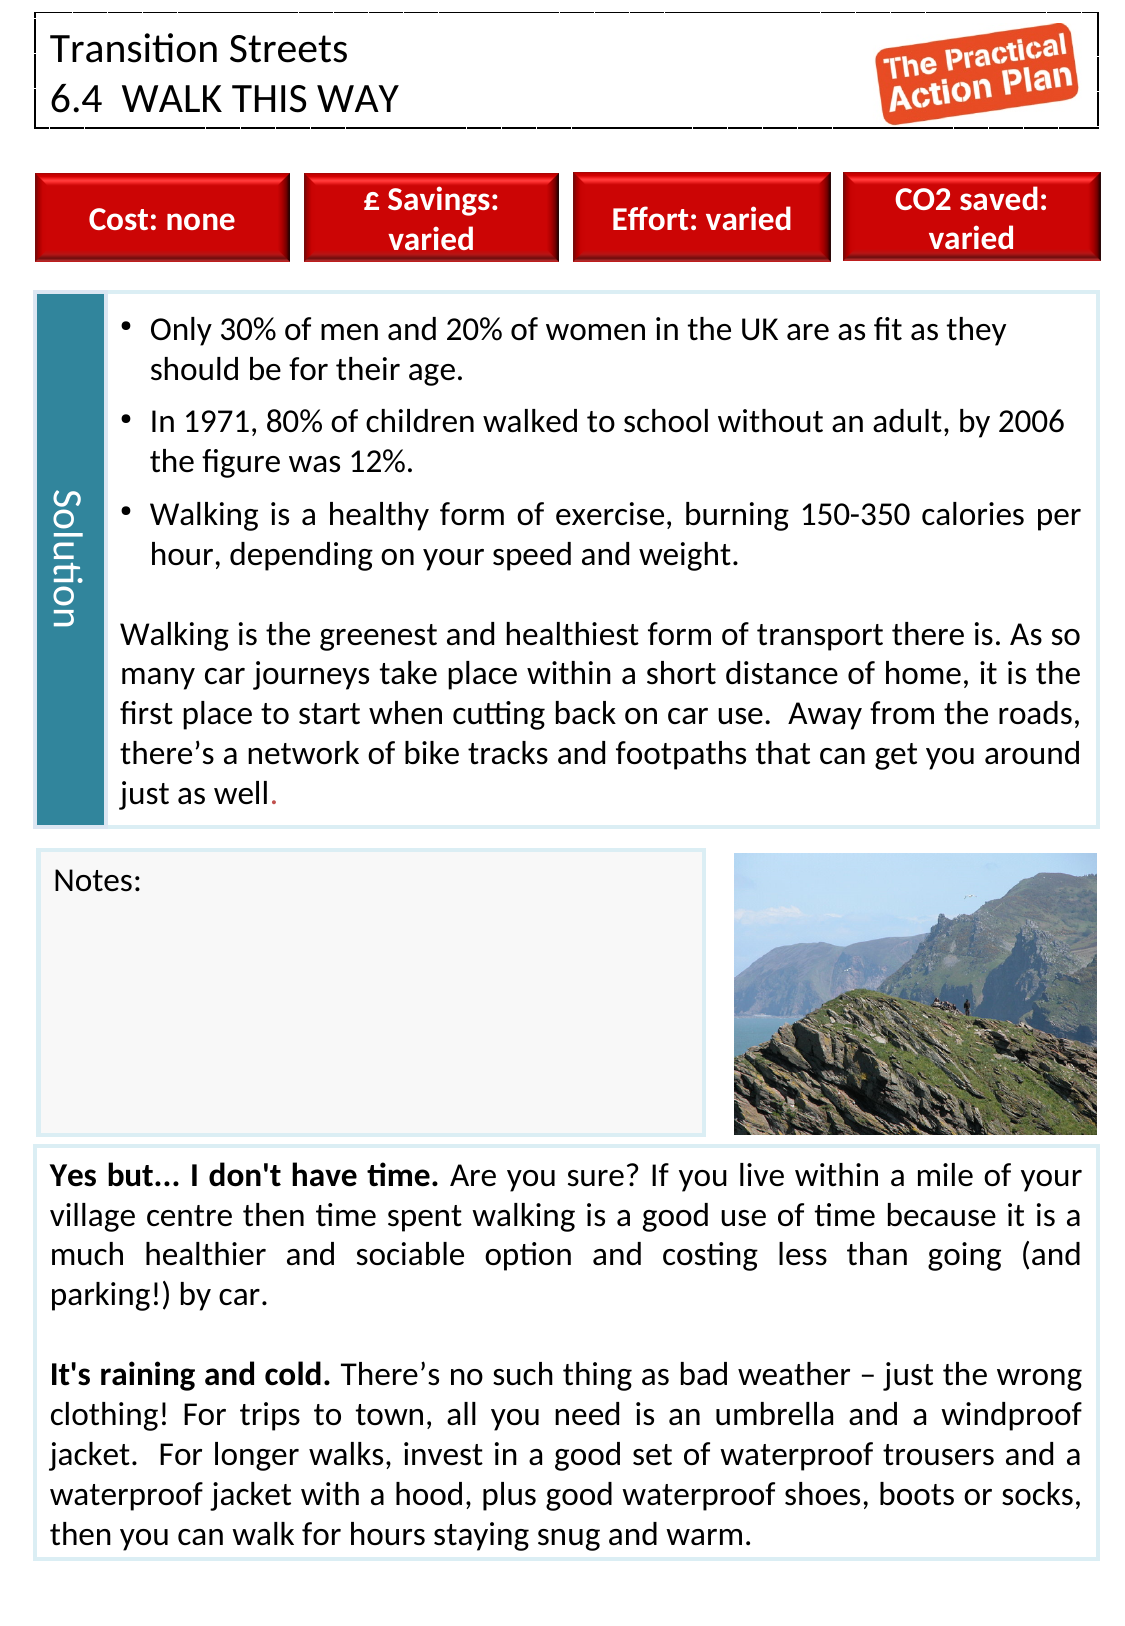

Transition Streets
6.4 WALK THIS WAY
Effort: varied
CO2 saved: varied
Cost: none
£ Savings: varied
Solution
Only 30% of men and 20% of women in the UK are as fit as they should be for their age.
In 1971, 80% of children walked to school without an adult, by 2006 the figure was 12%.
Walking is a healthy form of exercise, burning 150-350 calories per hour, depending on your speed and weight.
Walking is the greenest and healthiest form of transport there is. As so many car journeys take place within a short distance of home, it is the first place to start when cutting back on car use. Away from the roads, there’s a network of bike tracks and footpaths that can get you around just as well.
Notes:
Yes but... I don't have time. Are you sure? If you live within a mile of your village centre then time spent walking is a good use of time because it is a much healthier and sociable option and costing less than going (and parking!) by car.
It's raining and cold. There’s no such thing as bad weather – just the wrong clothing! For trips to town, all you need is an umbrella and a windproof jacket. For longer walks, invest in a good set of waterproof trousers and a waterproof jacket with a hood, plus good waterproof shoes, boots or socks, then you can walk for hours staying snug and warm.